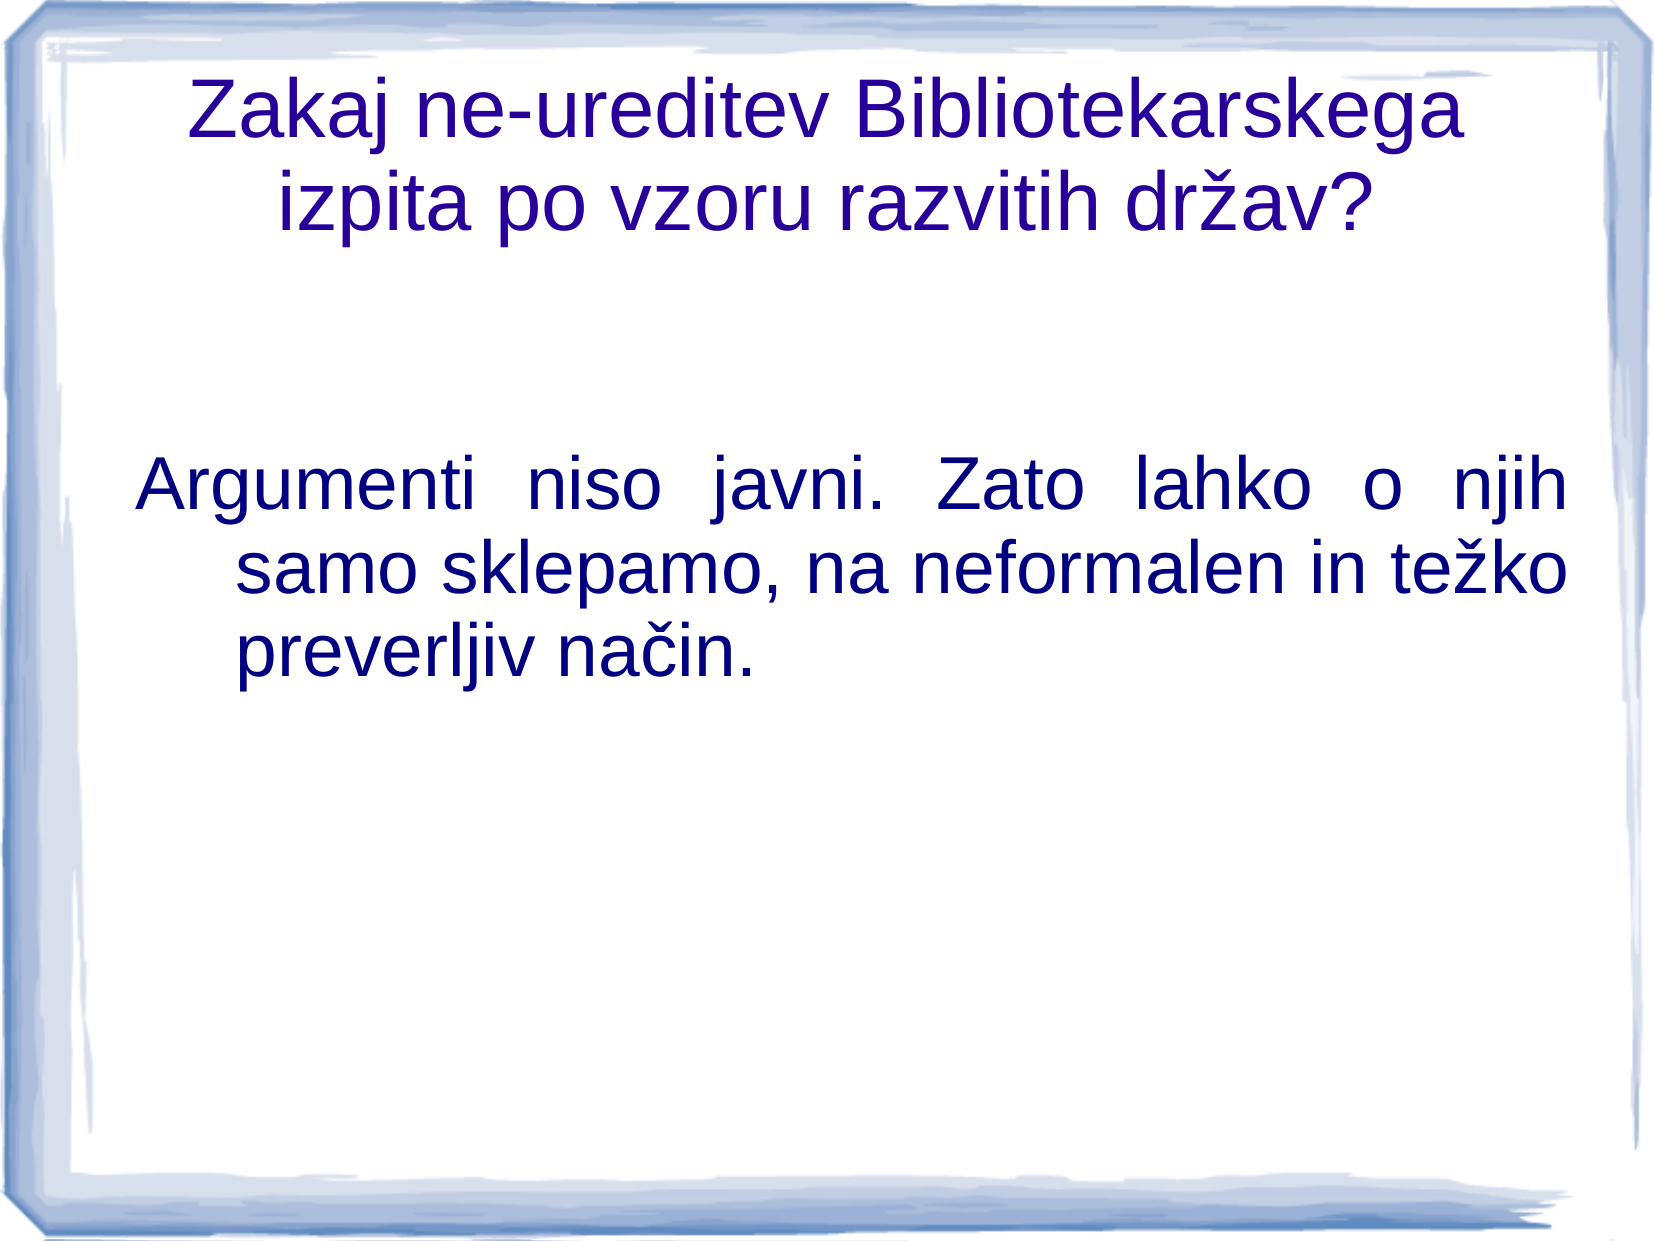

# Zakaj ne-ureditev Bibliotekarskega izpita po vzoru razvitih držav?
Argumenti niso javni. Zato lahko o njih samo sklepamo, na neformalen in težko preverljiv način.